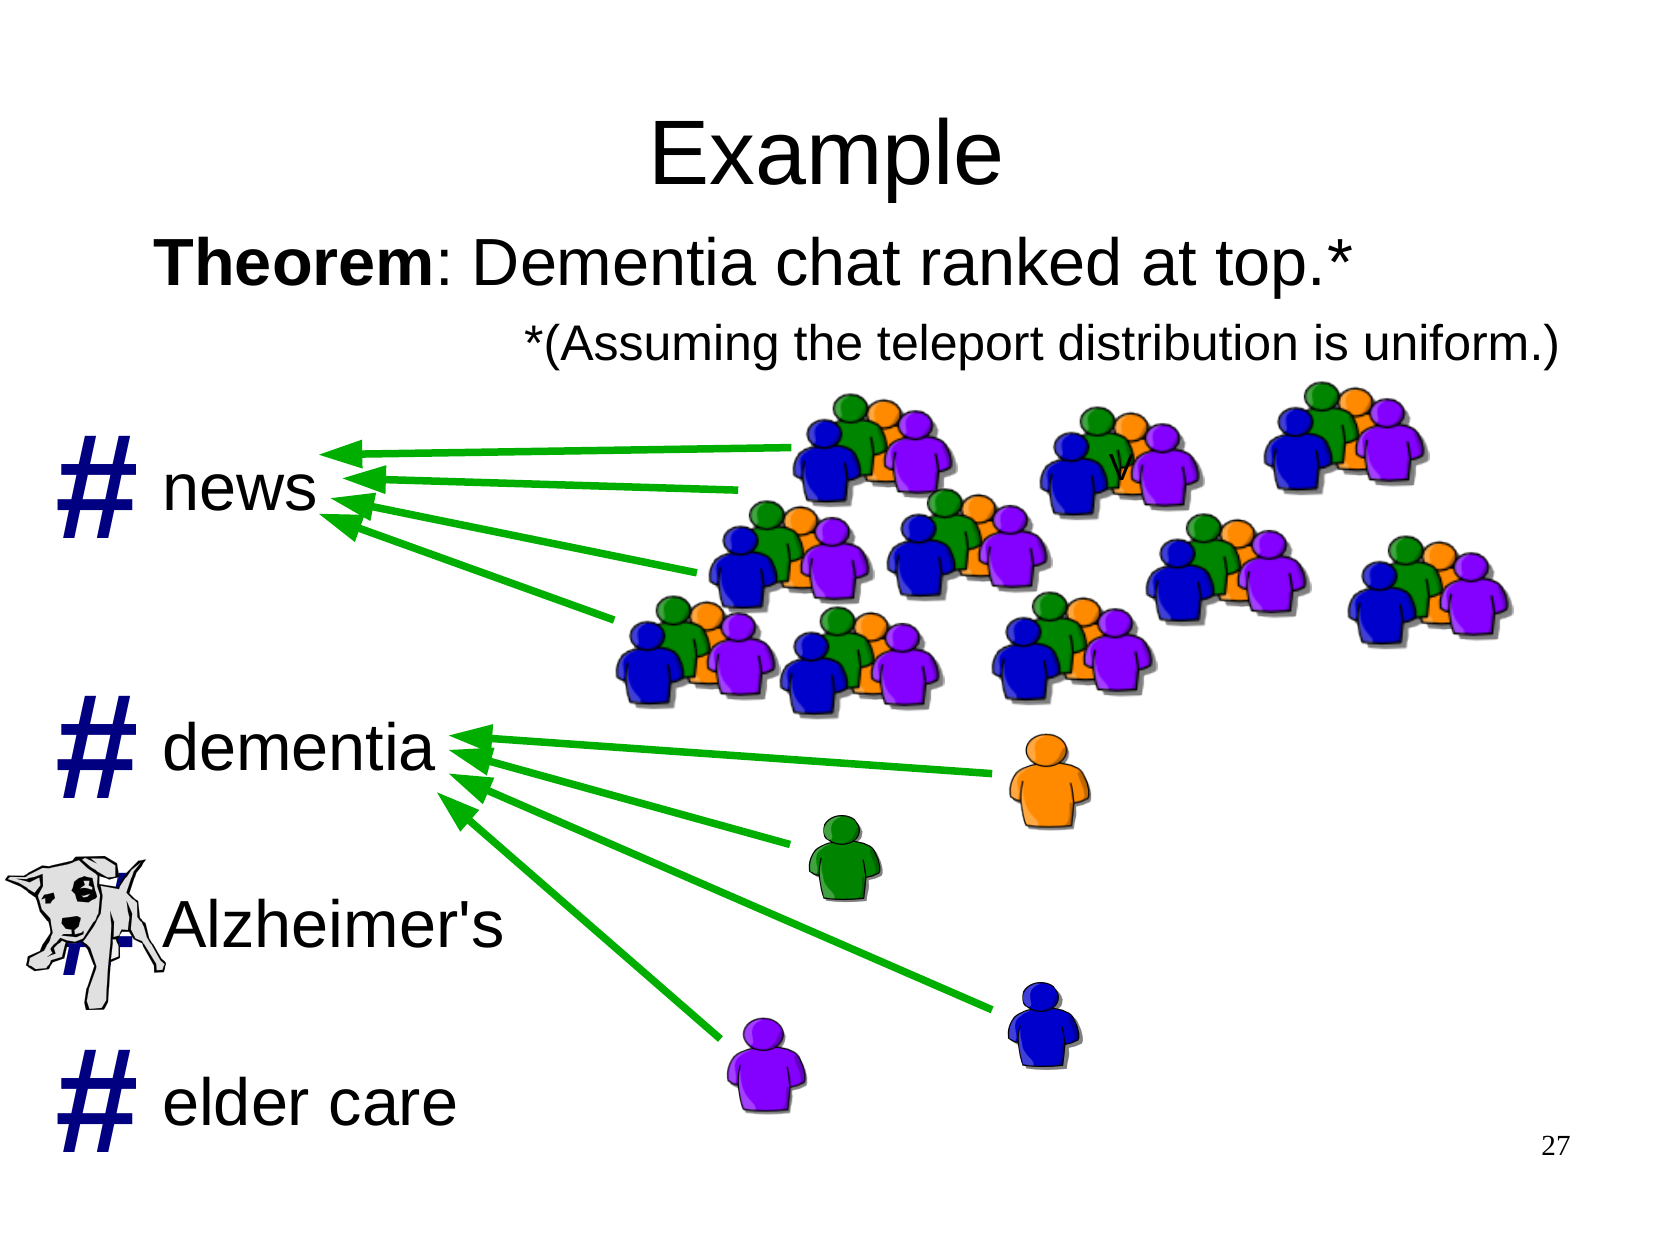

# Example
Theorem: Dementia chat ranked at top.*
*(Assuming the teleport distribution is uniform.)
V
#
news
#
dementia
#
Alzheimer's
#
elder care
27